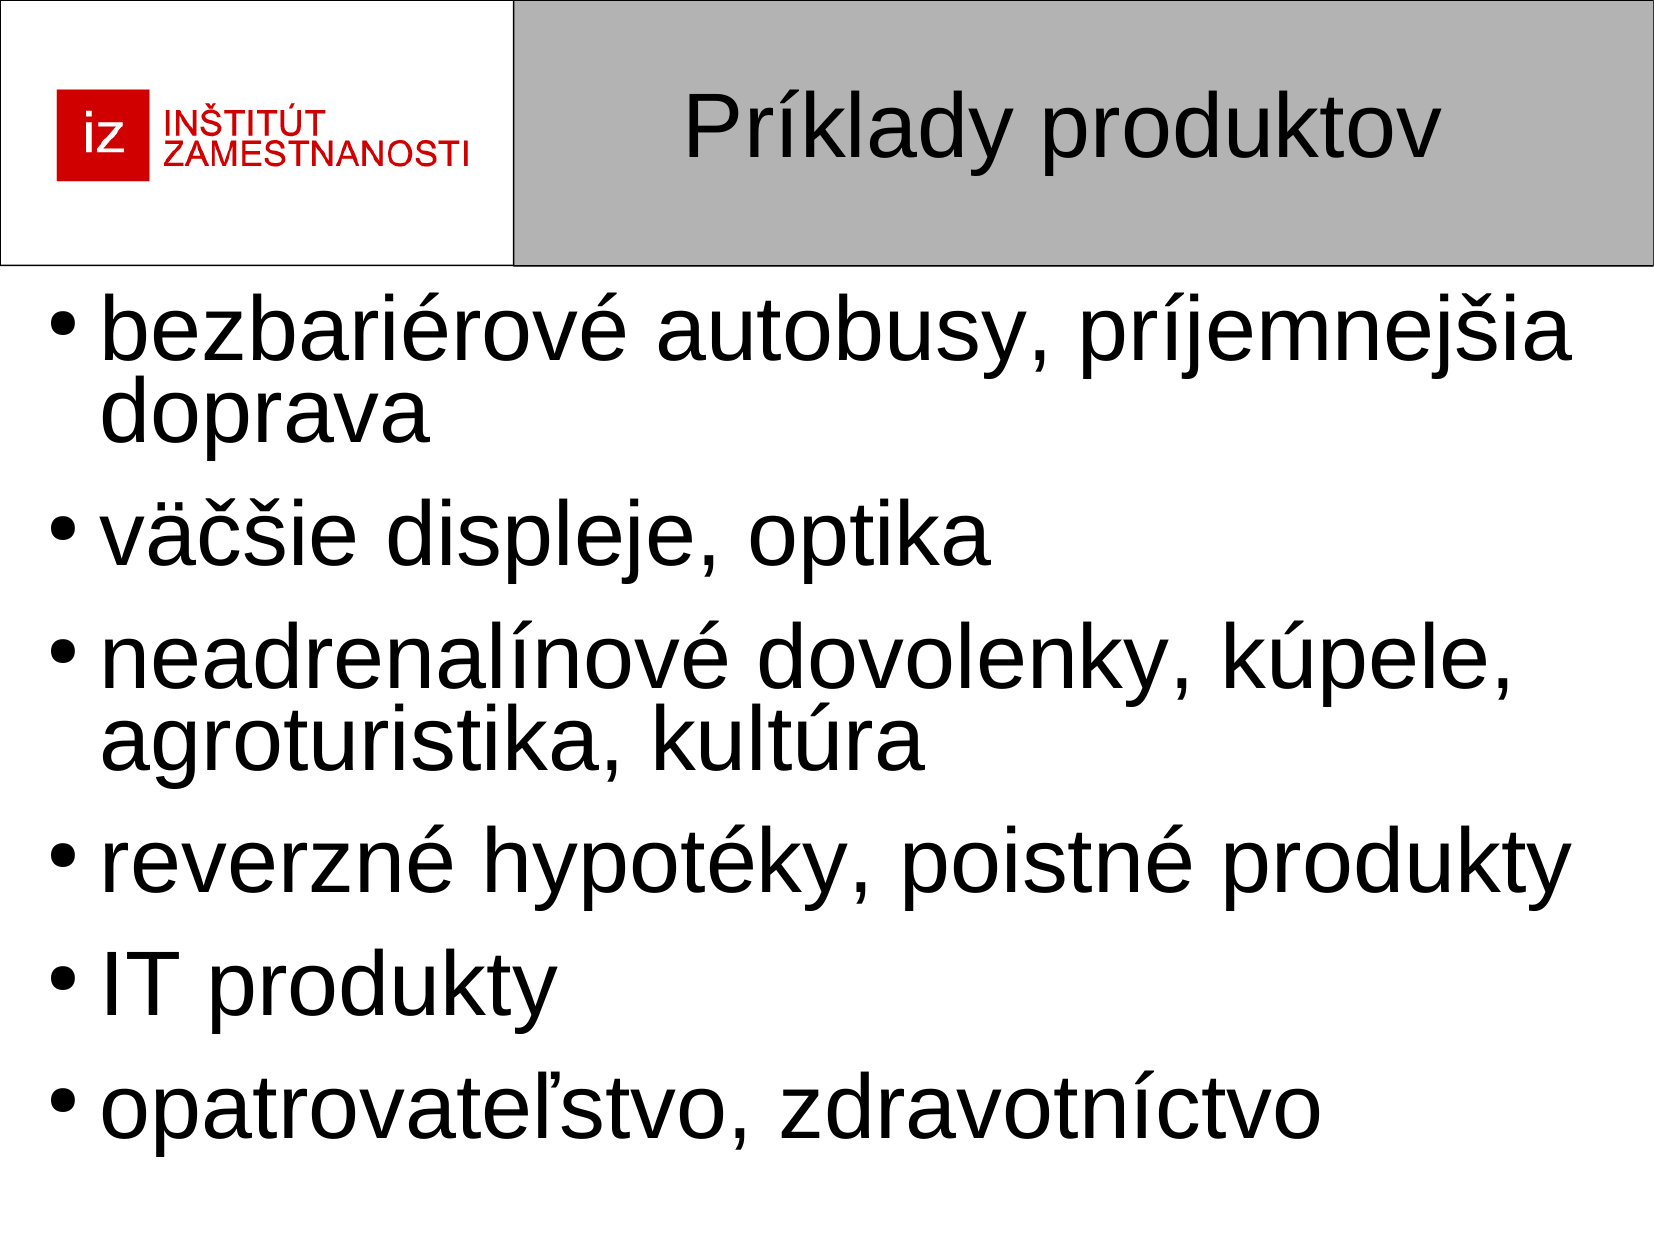

# Príklady produktov
bezbariérové autobusy, príjemnejšia doprava
väčšie displeje, optika
neadrenalínové dovolenky, kúpele, agroturistika, kultúra
reverzné hypotéky, poistné produkty
IT produkty
opatrovateľstvo, zdravotníctvo